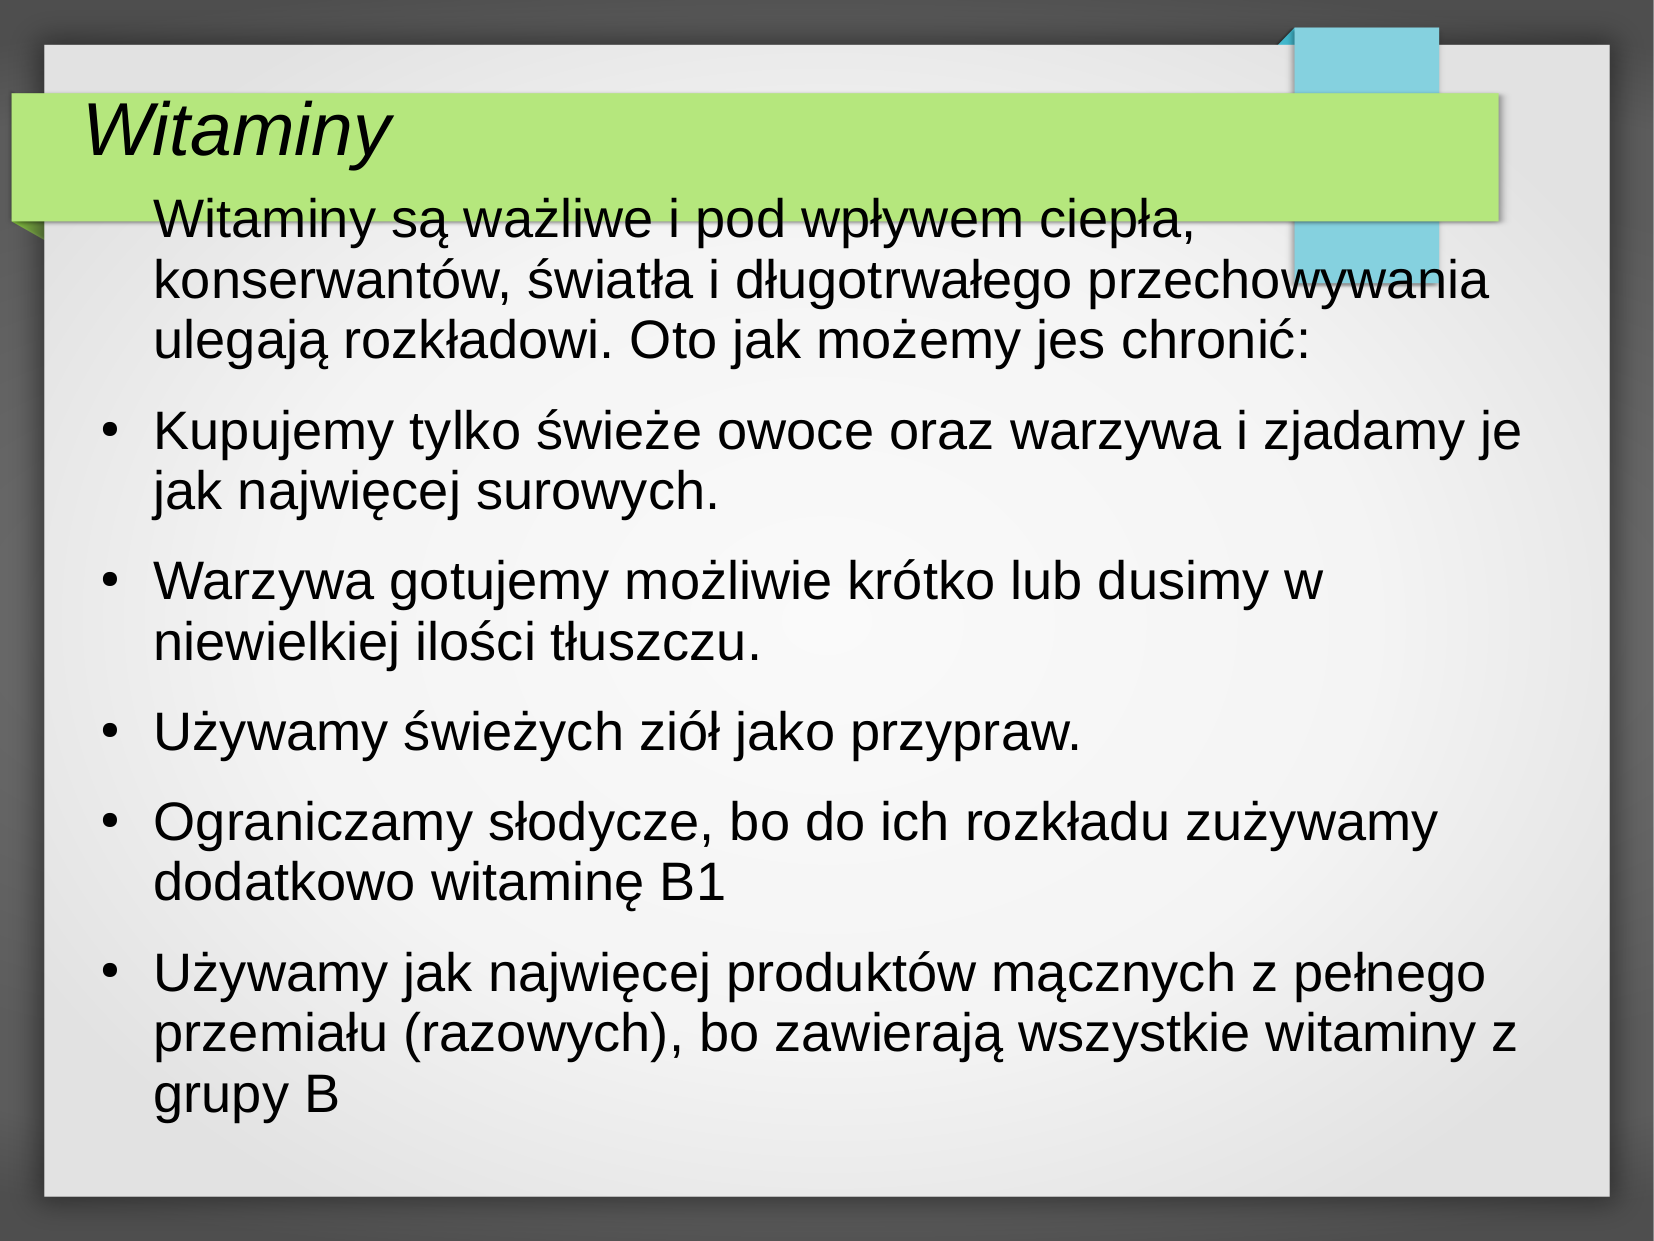

# Witaminy
Witaminy są ważliwe i pod wpływem ciepła, konserwantów, światła i długotrwałego przechowywania ulegają rozkładowi. Oto jak możemy jes chronić:
Kupujemy tylko świeże owoce oraz warzywa i zjadamy je jak najwięcej surowych.
Warzywa gotujemy możliwie krótko lub dusimy w niewielkiej ilości tłuszczu.
Używamy świeżych ziół jako przypraw.
Ograniczamy słodycze, bo do ich rozkładu zużywamy dodatkowo witaminę B1
Używamy jak najwięcej produktów mącznych z pełnego przemiału (razowych), bo zawierają wszystkie witaminy z grupy B